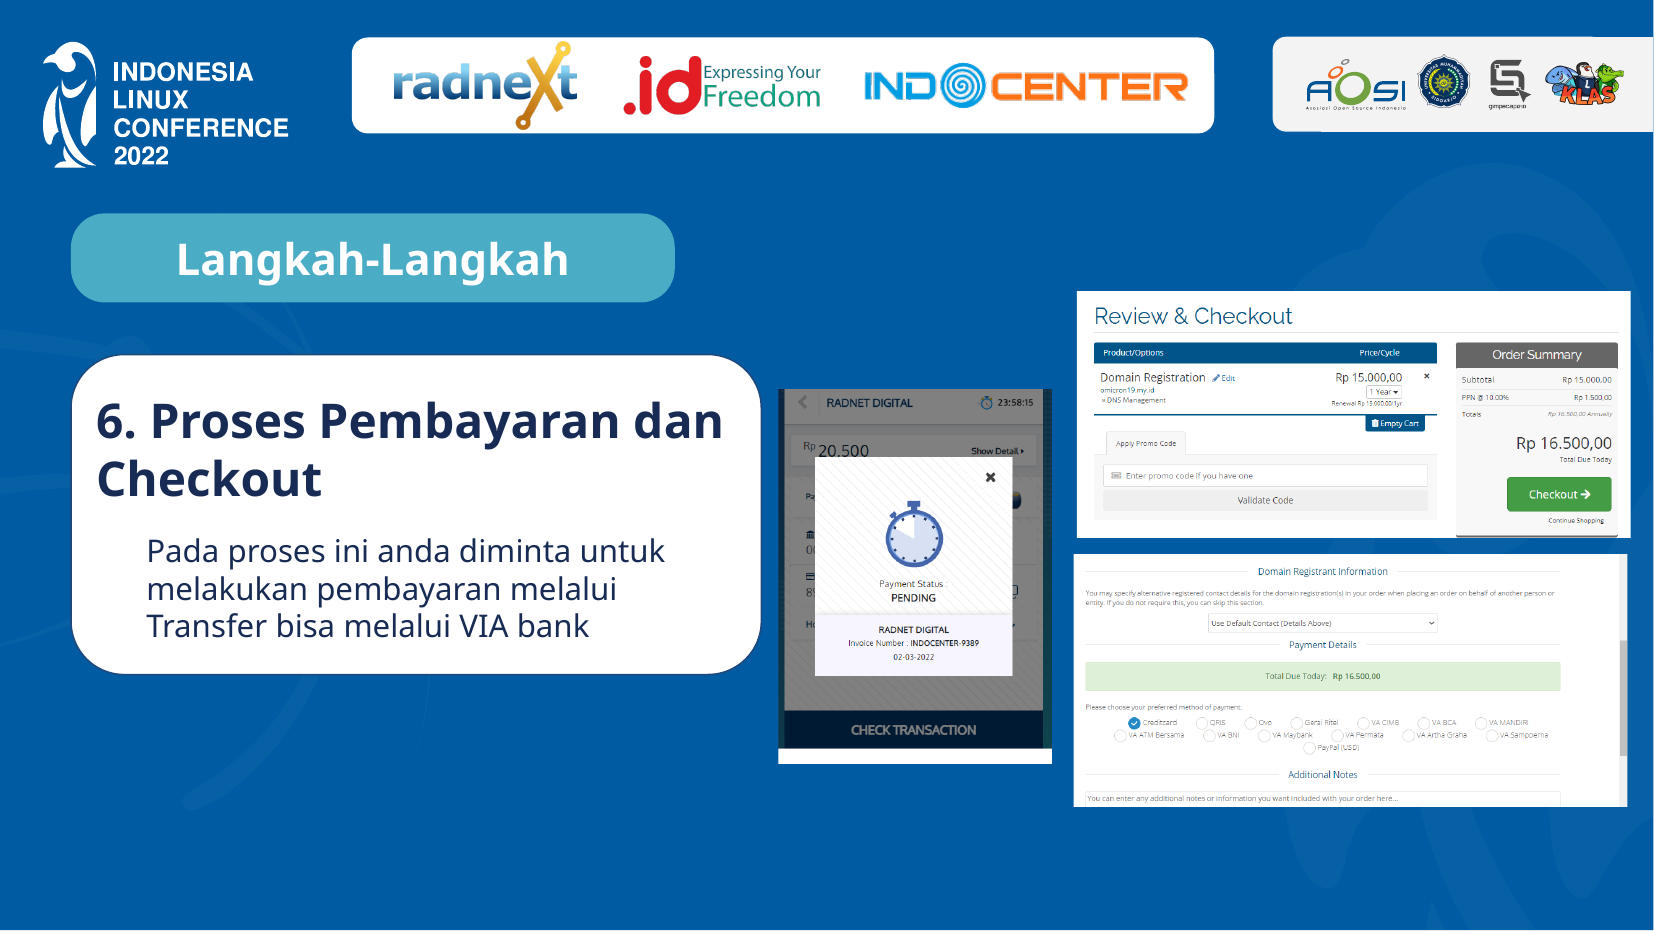

Langkah-Langkah
6. Proses Pembayaran dan Checkout
Pada proses ini anda diminta untuk melakukan pembayaran melalui
Transfer bisa melalui VIA bank